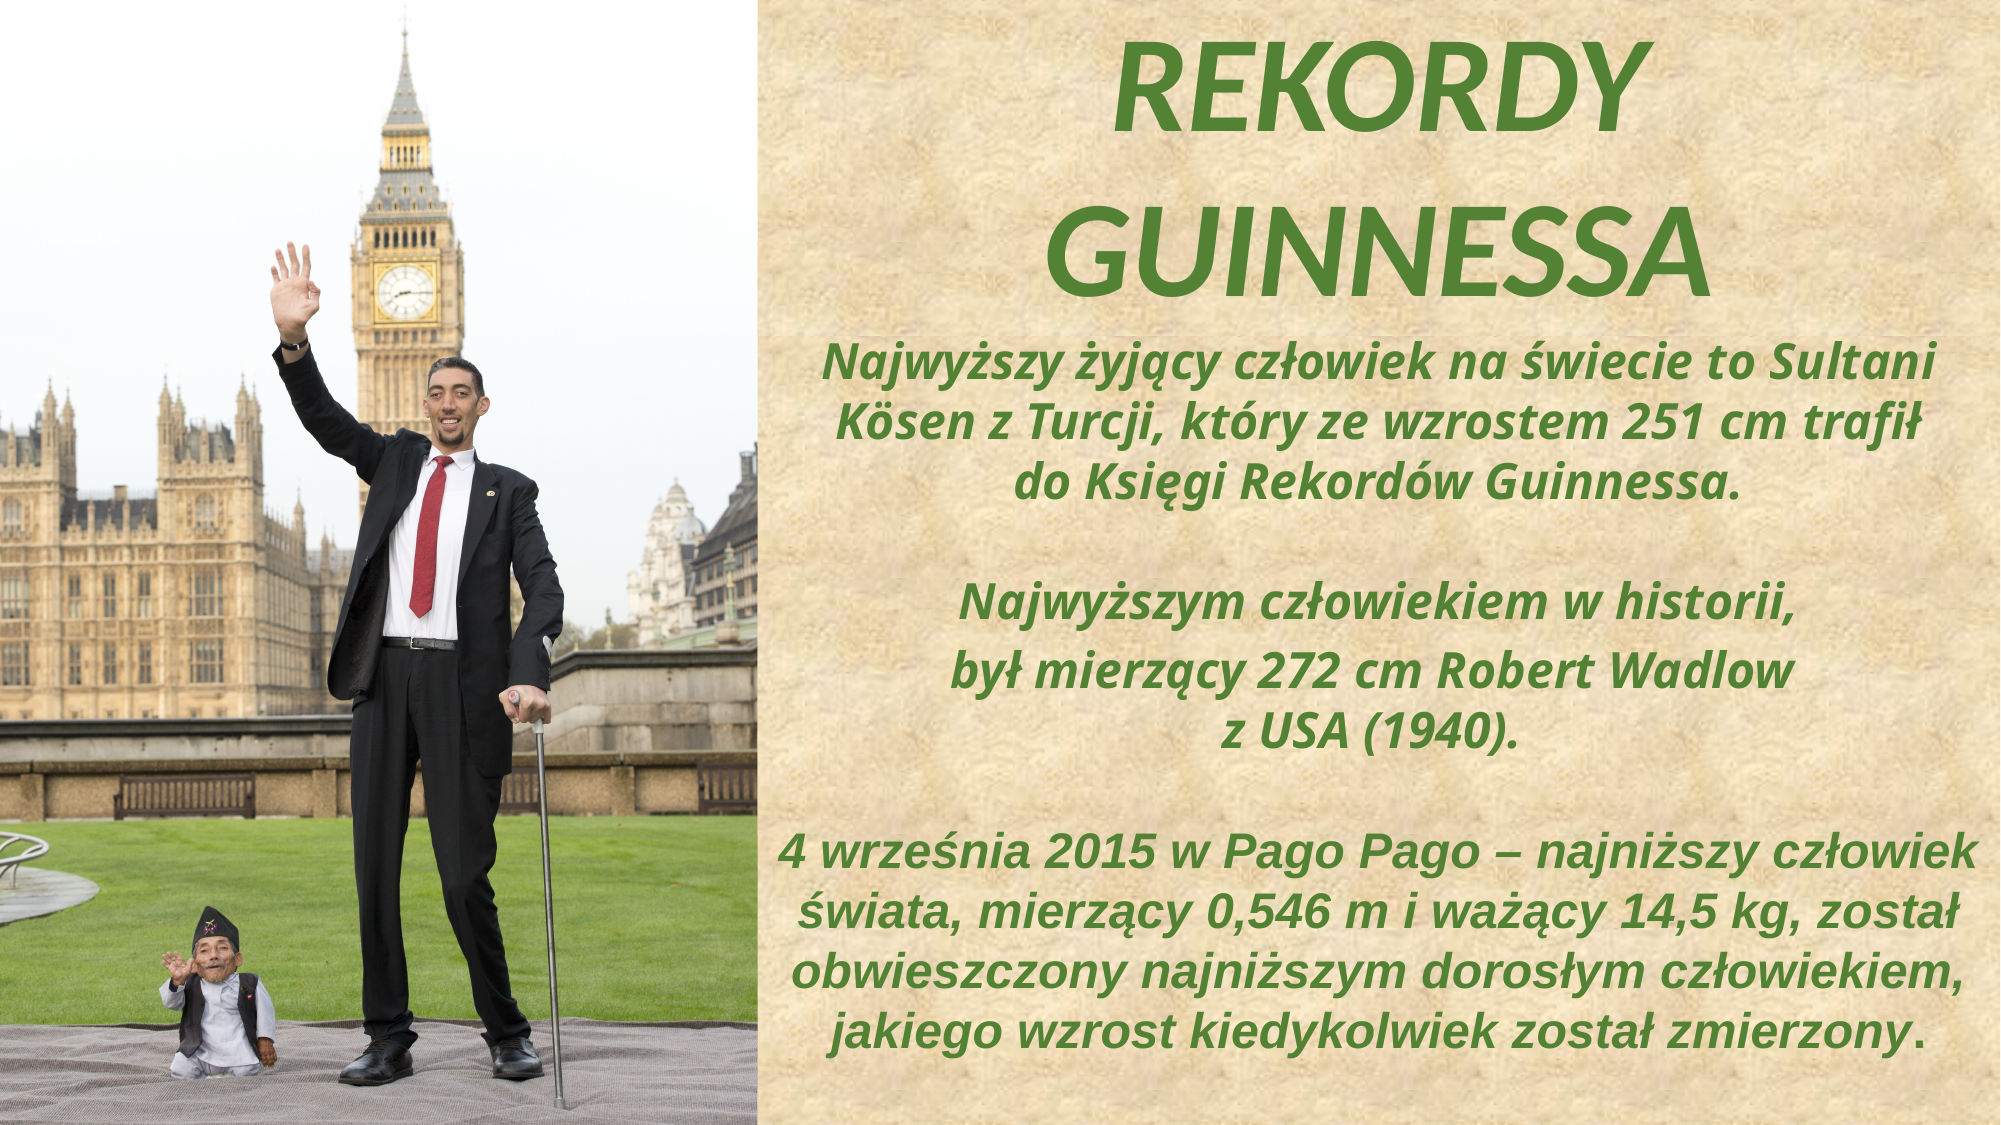

REKORDY GUINNESSA
Najwyższy żyjący człowiek na świecie to Sultani Kösen z Turcji, który ze wzrostem 251 cm trafił do Księgi Rekordów Guinnessa.
 Najwyższym człowiekiem w historii,
był mierzący 272 cm Robert Wadlow
z USA (1940).
4 września 2015 w Pago Pago – najniższy człowiek świata, mierzący 0,546 m i ważący 14,5 kg, został obwieszczony najniższym dorosłym człowiekiem, jakiego wzrost kiedykolwiek został zmierzony.